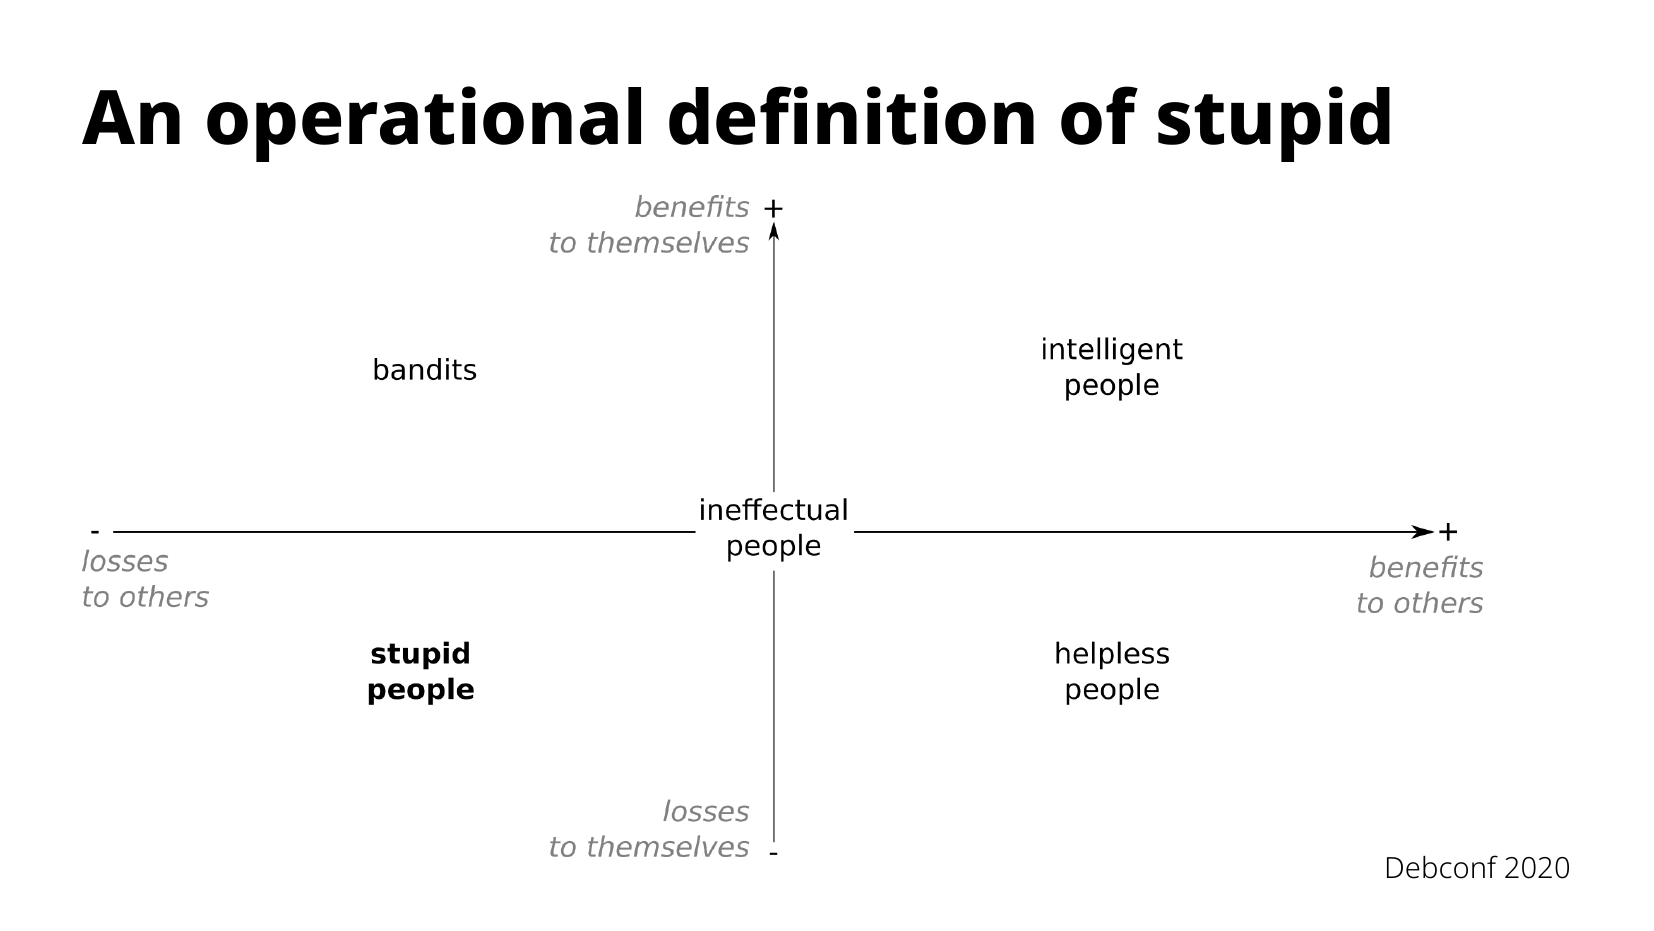

# An operational definition of stupid
Debconf 2020